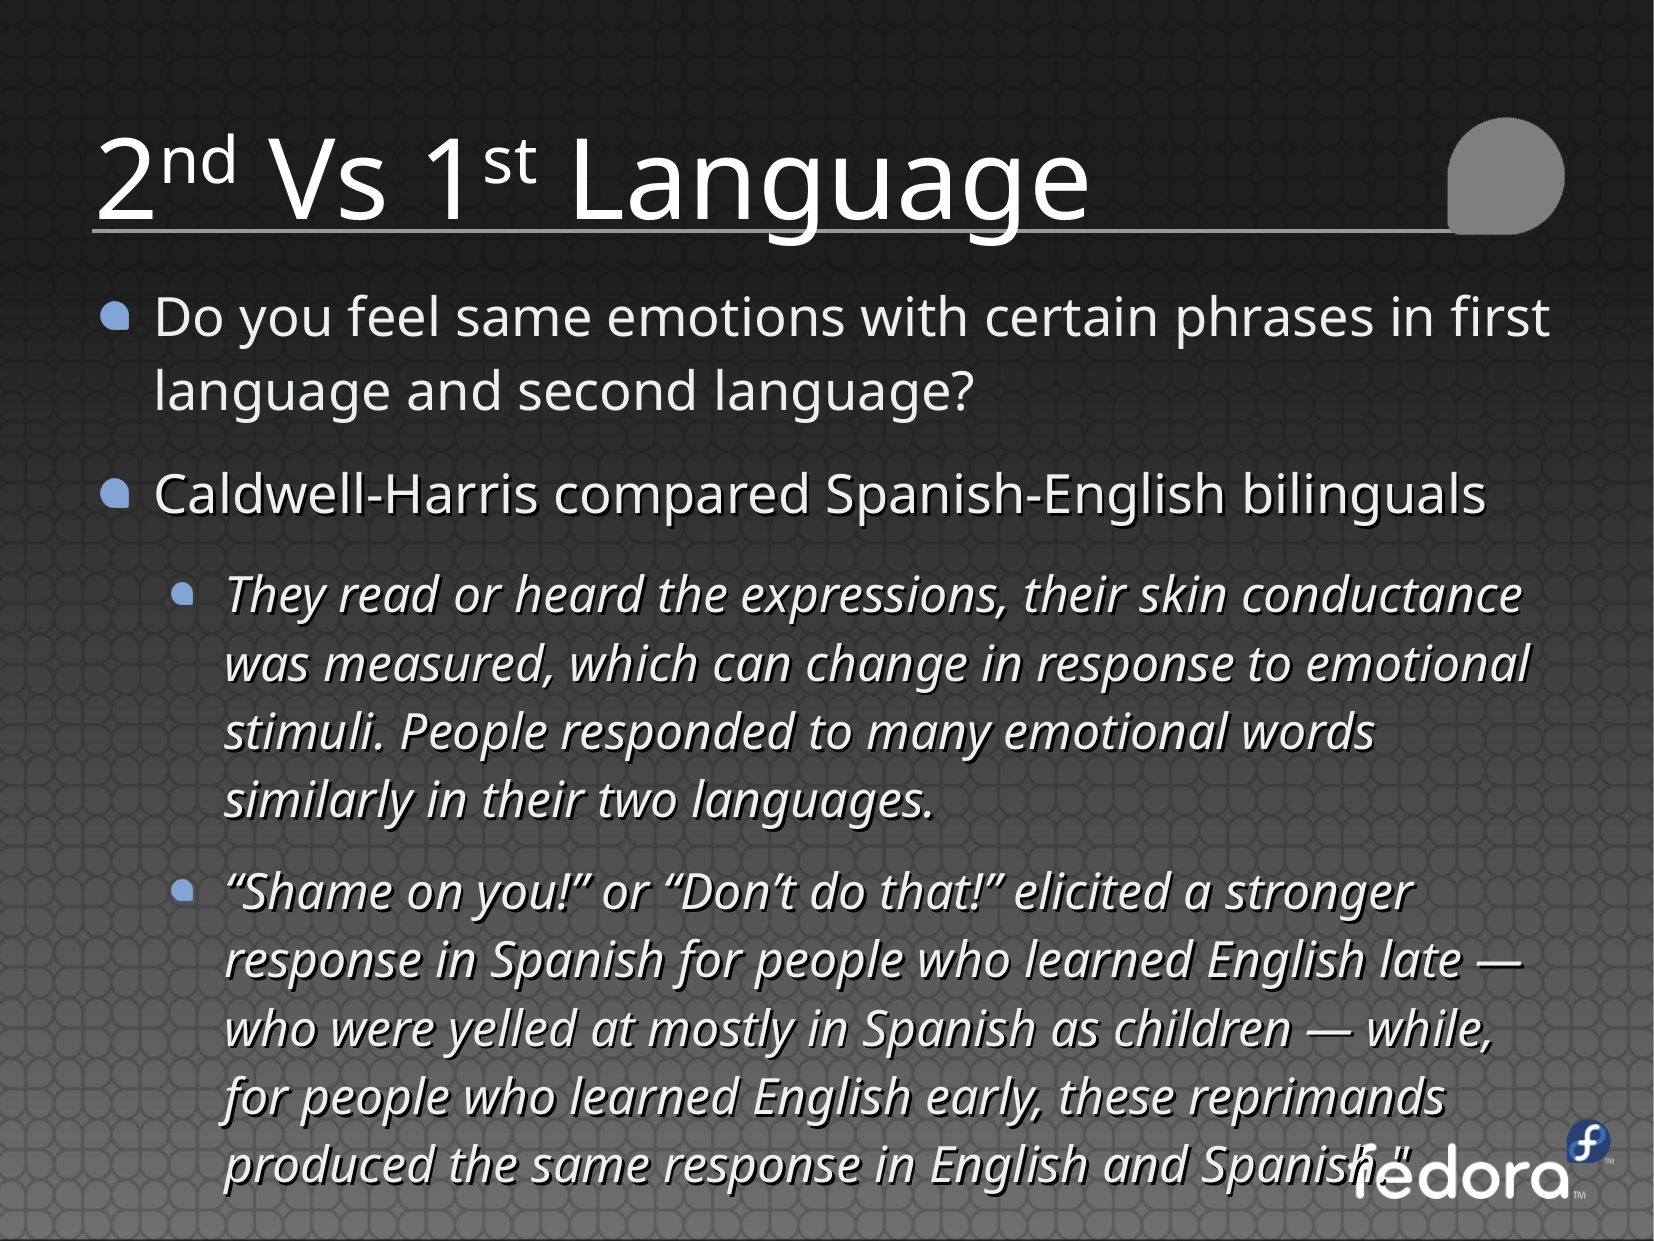

# 2nd Vs 1st Language
Do you feel same emotions with certain phrases in first language and second language?
Caldwell-Harris compared Spanish-English bilinguals
They read or heard the expressions, their skin conductance was measured, which can change in response to emotional stimuli. People responded to many emotional words similarly in their two languages.
“Shame on you!” or “Don’t do that!” elicited a stronger response in Spanish for people who learned English late — who were yelled at mostly in Spanish as children — while, for people who learned English early, these reprimands produced the same response in English and Spanish."